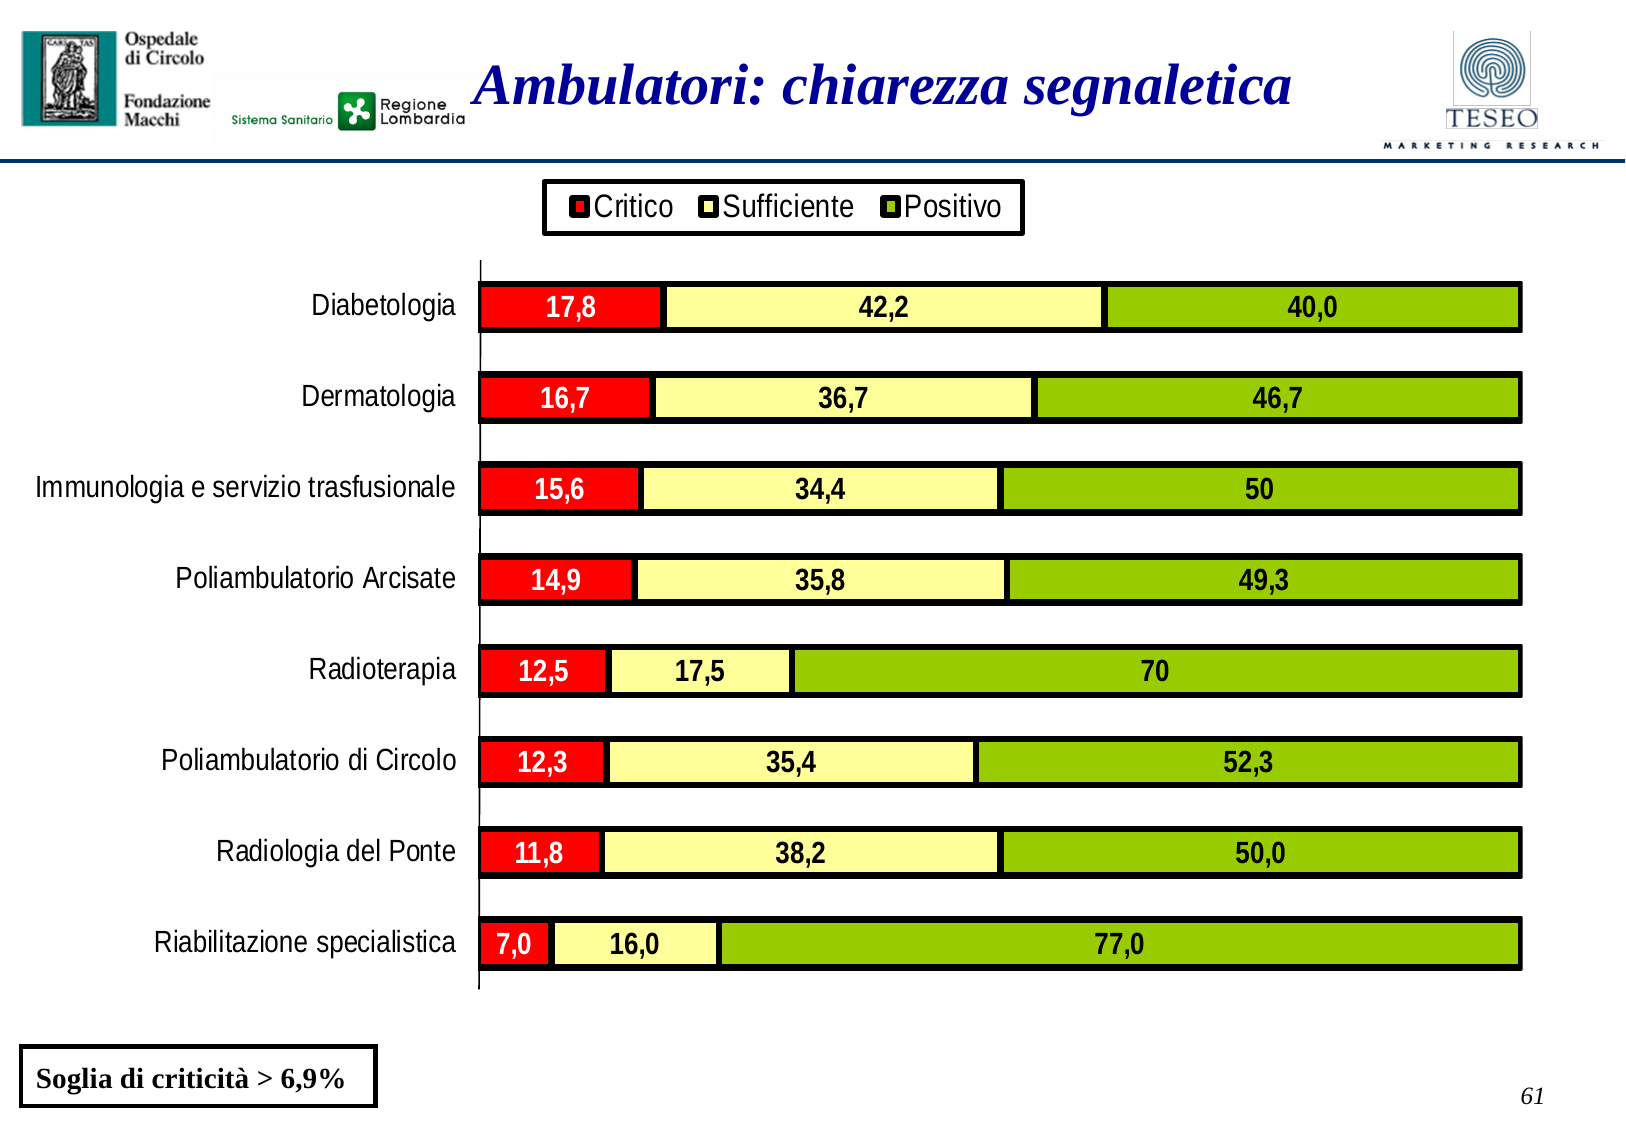

Ambulatori: chiarezza segnaletica
Soglia di criticità > 6,9%